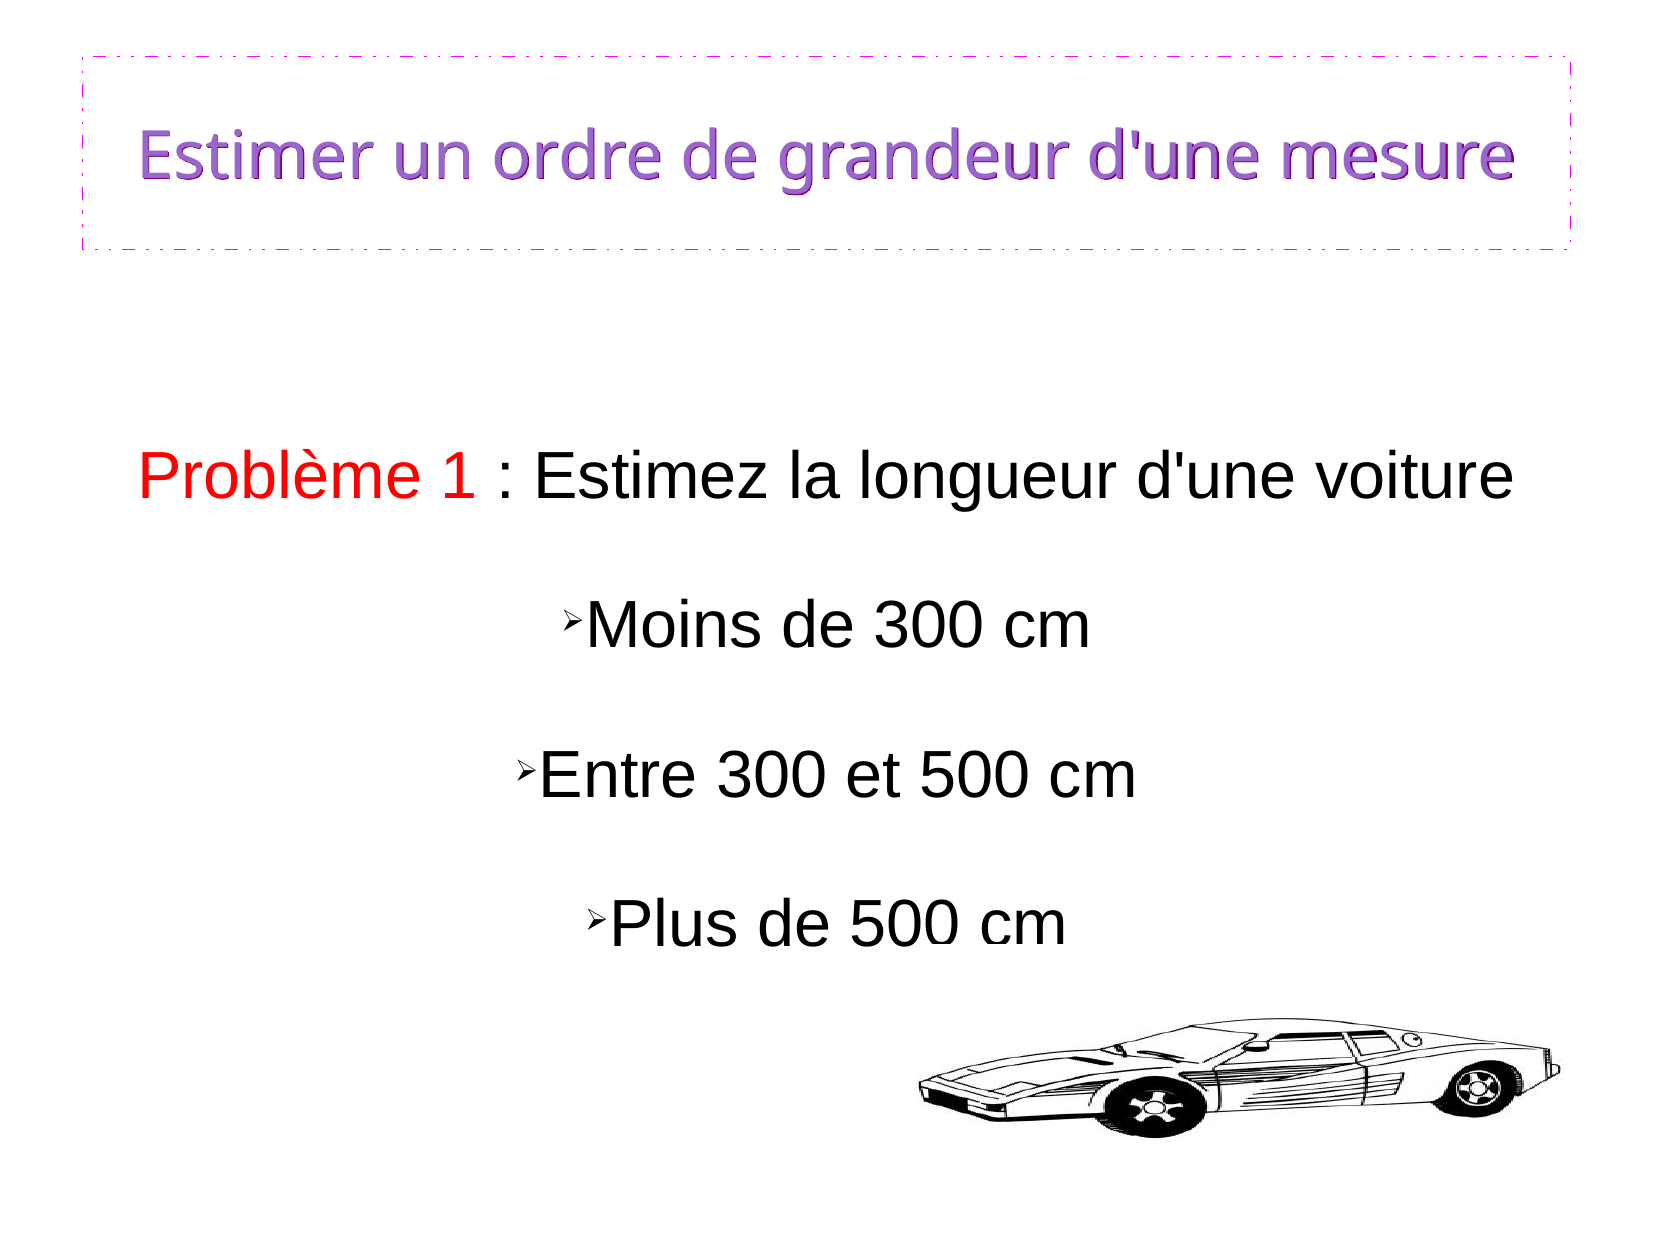

# Estimer un ordre de grandeur d'une mesure
Problème 1 : Estimez la longueur d'une voiture
Moins de 300 cm
Entre 300 et 500 cm
Plus de 500 cm